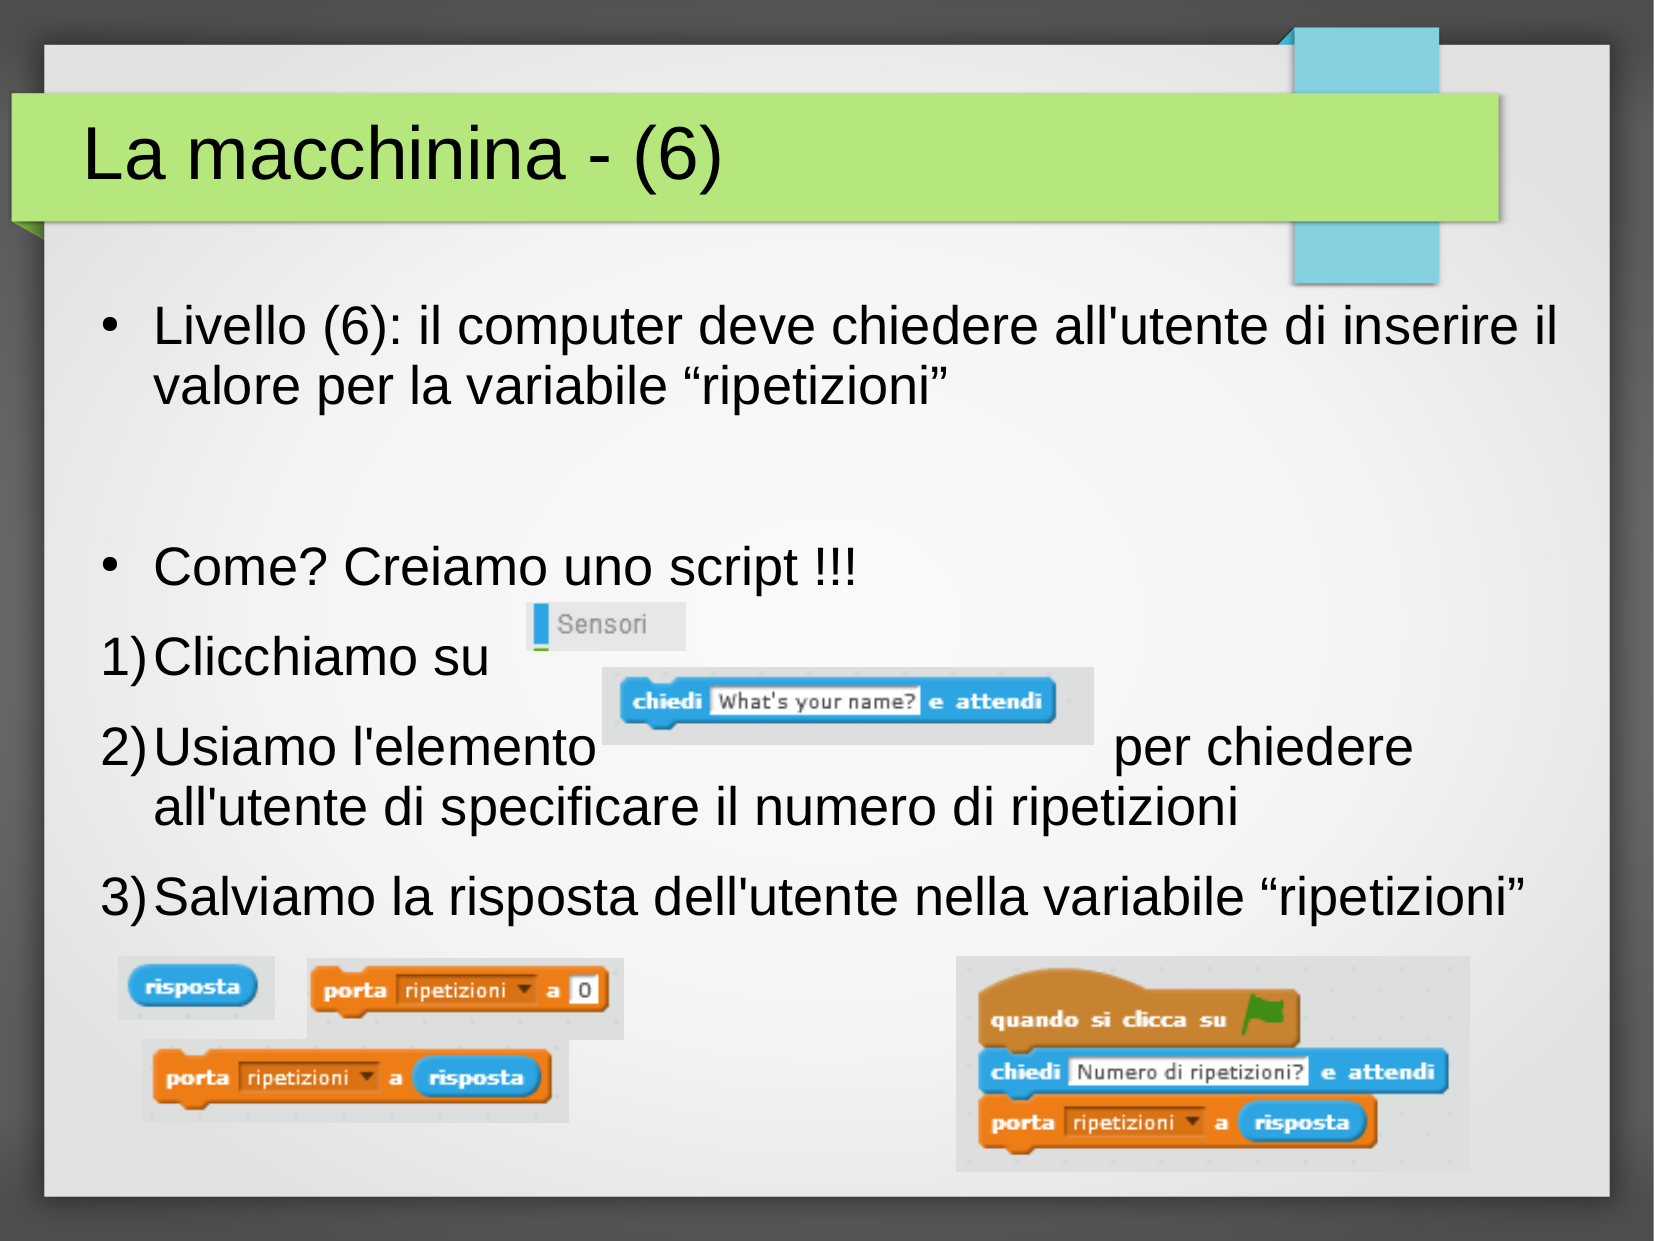

# La macchinina - (6)
Livello (6): il computer deve chiedere all'utente di inserire il valore per la variabile “ripetizioni”
Come? Creiamo uno script !!!
Clicchiamo su
Usiamo l'elemento				 			per chiedere all'utente di specificare il numero di ripetizioni
Salviamo la risposta dell'utente nella variabile “ripetizioni”